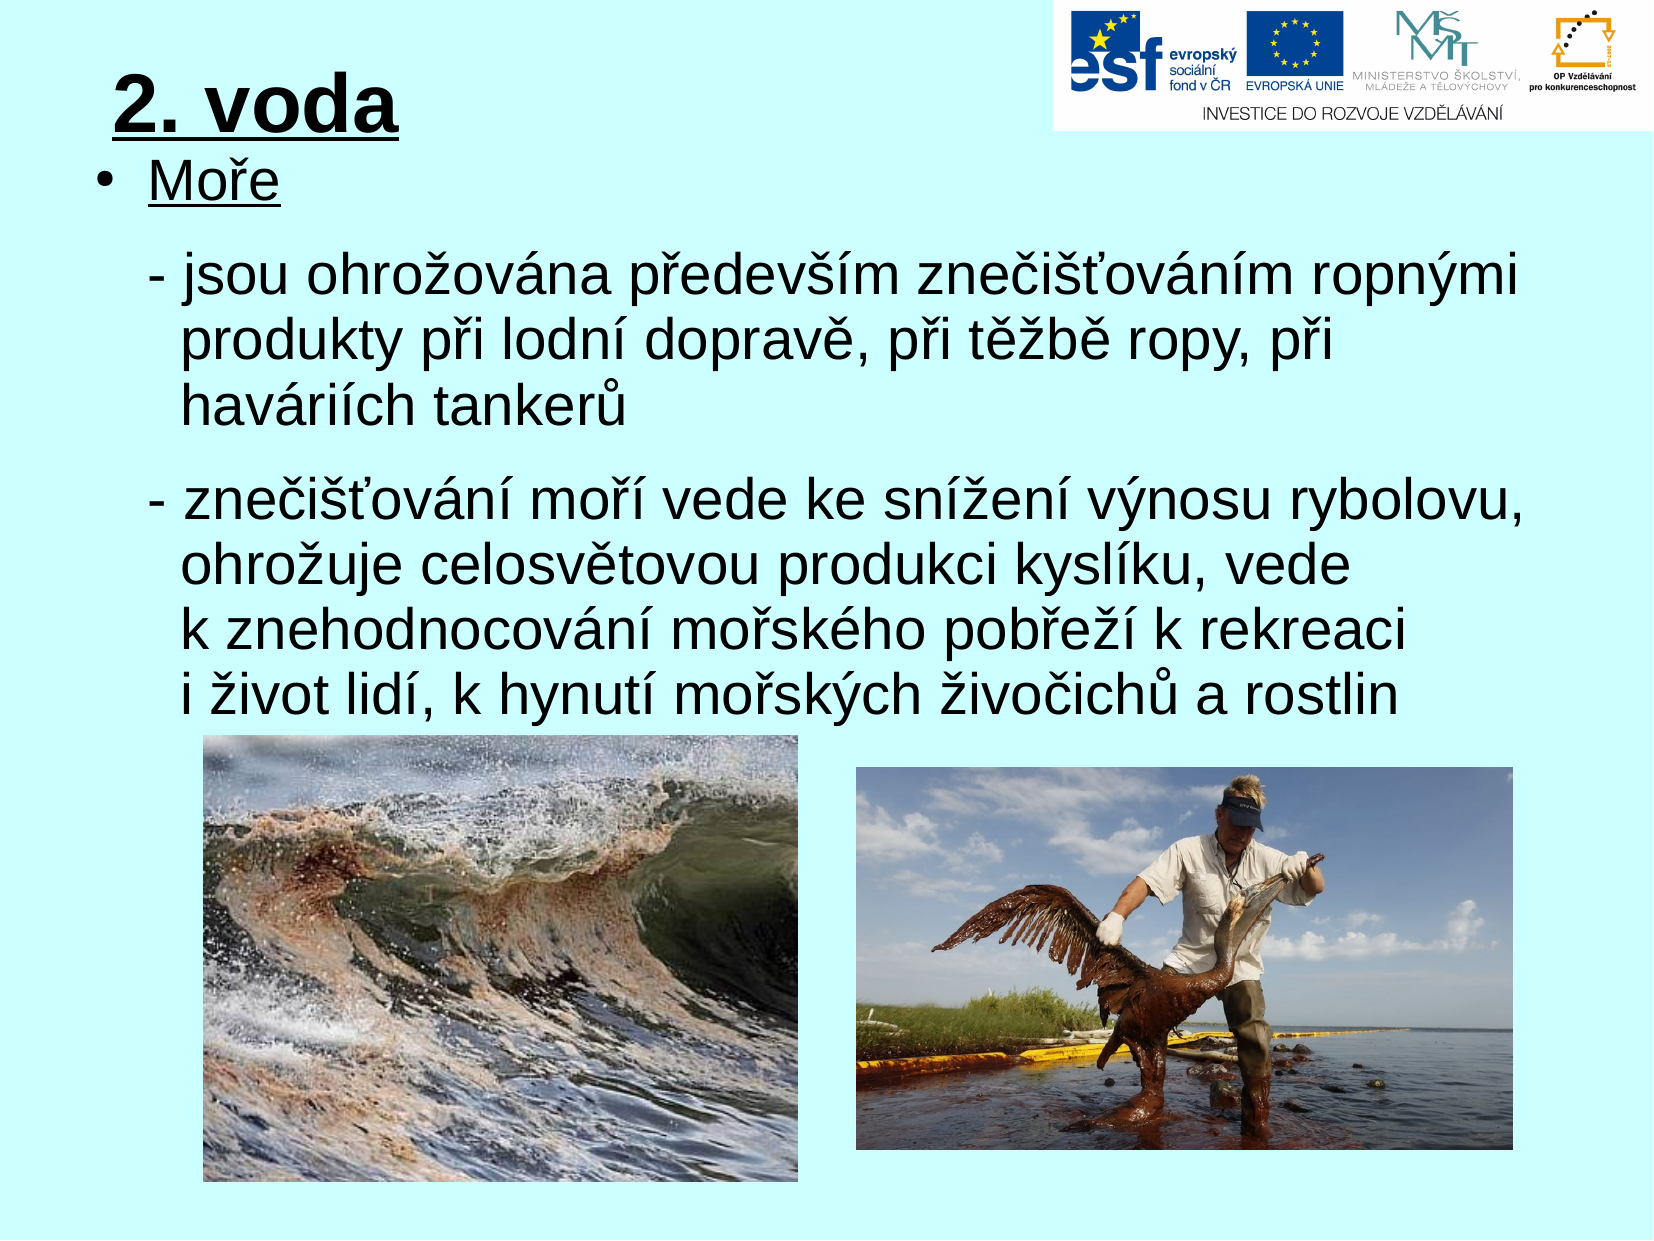

# 2. voda
Moře
- jsou ohrožována především znečišťováním ropnými produkty při lodní dopravě, při těžbě ropy, při haváriích tankerů
- znečišťování moří vede ke snížení výnosu rybolovu, ohrožuje celosvětovou produkci kyslíku, vede k znehodnocování mořského pobřeží k rekreaci i život lidí, k hynutí mořských živočichů a rostlin